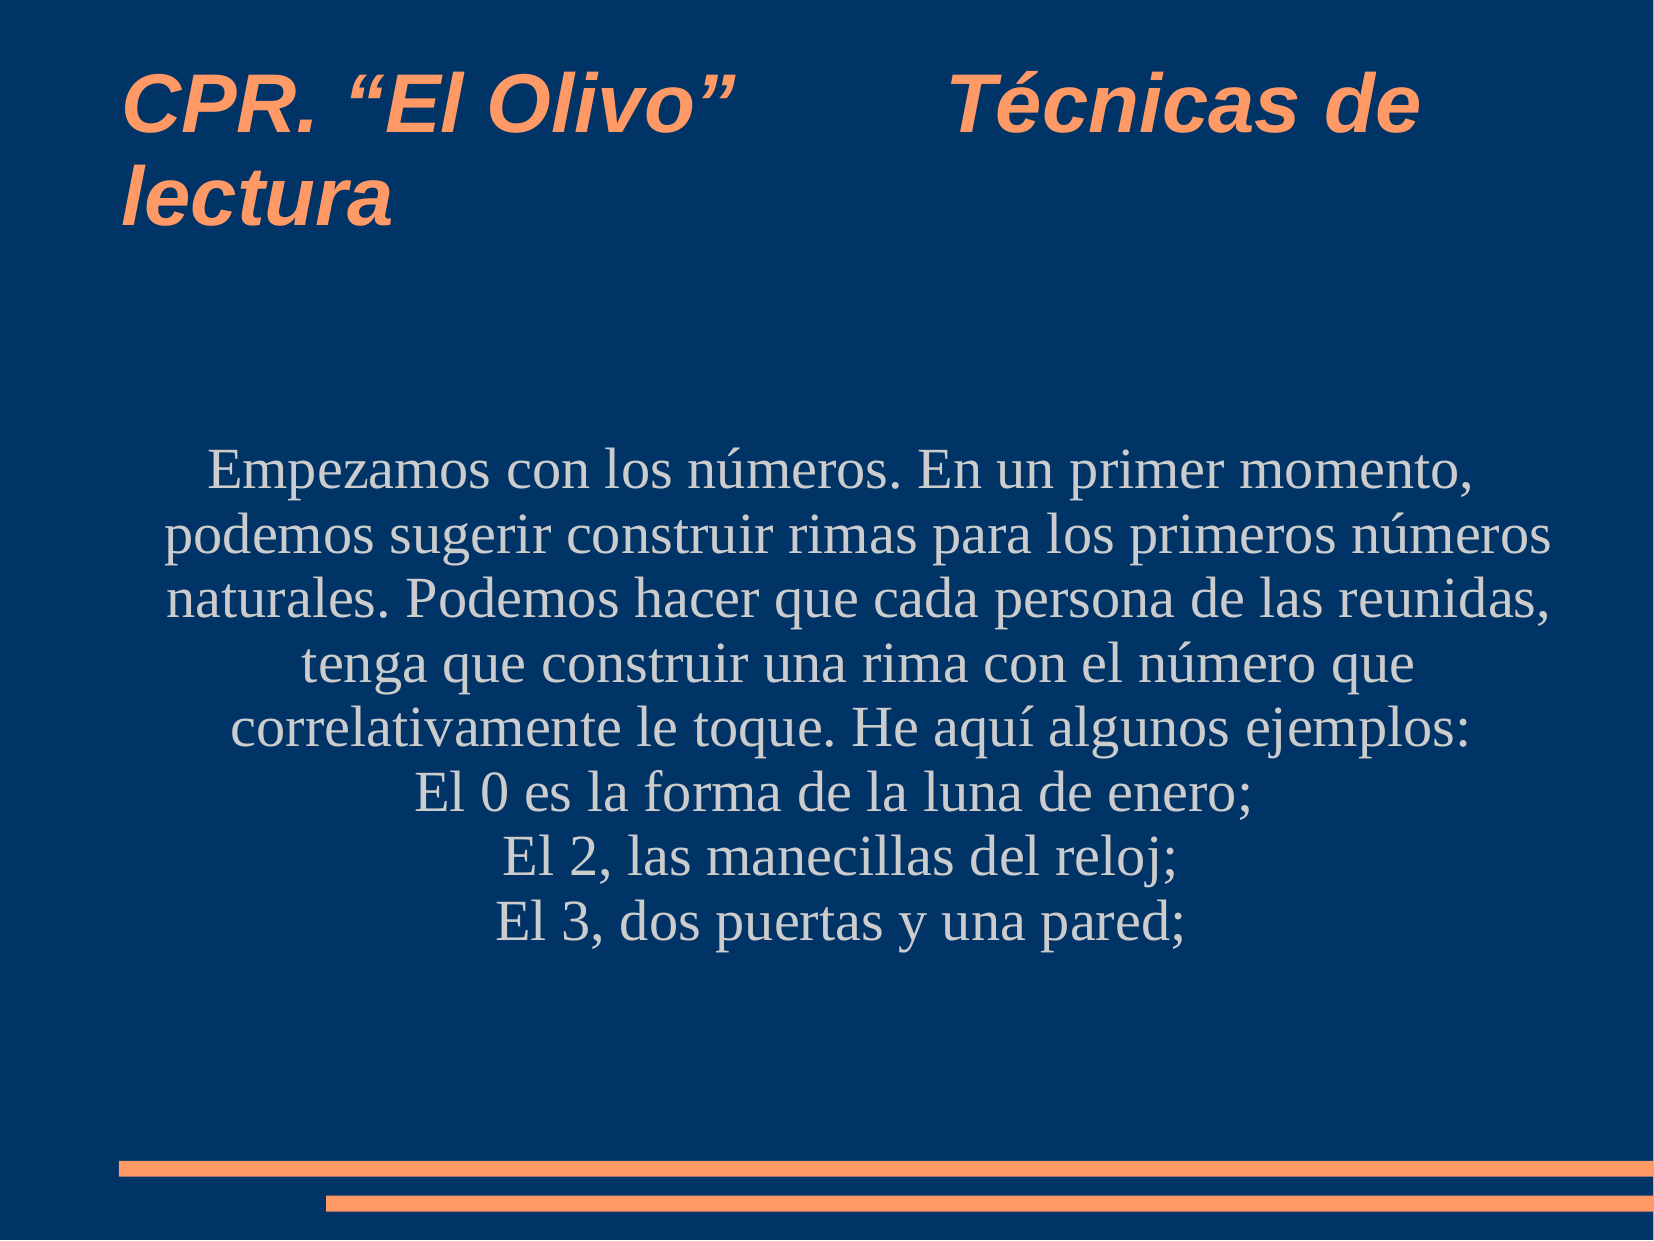

# CPR. “El Olivo” Técnicas de lectura
Empezamos con los números. En un primer momento, podemos sugerir construir rimas para los primeros números naturales. Podemos hacer que cada persona de las reunidas, tenga que construir una rima con el número que correlativamente le toque. He aquí algunos ejemplos:
El 0 es la forma de la luna de enero;
El 2, las manecillas del reloj;
El 3, dos puertas y una pared;